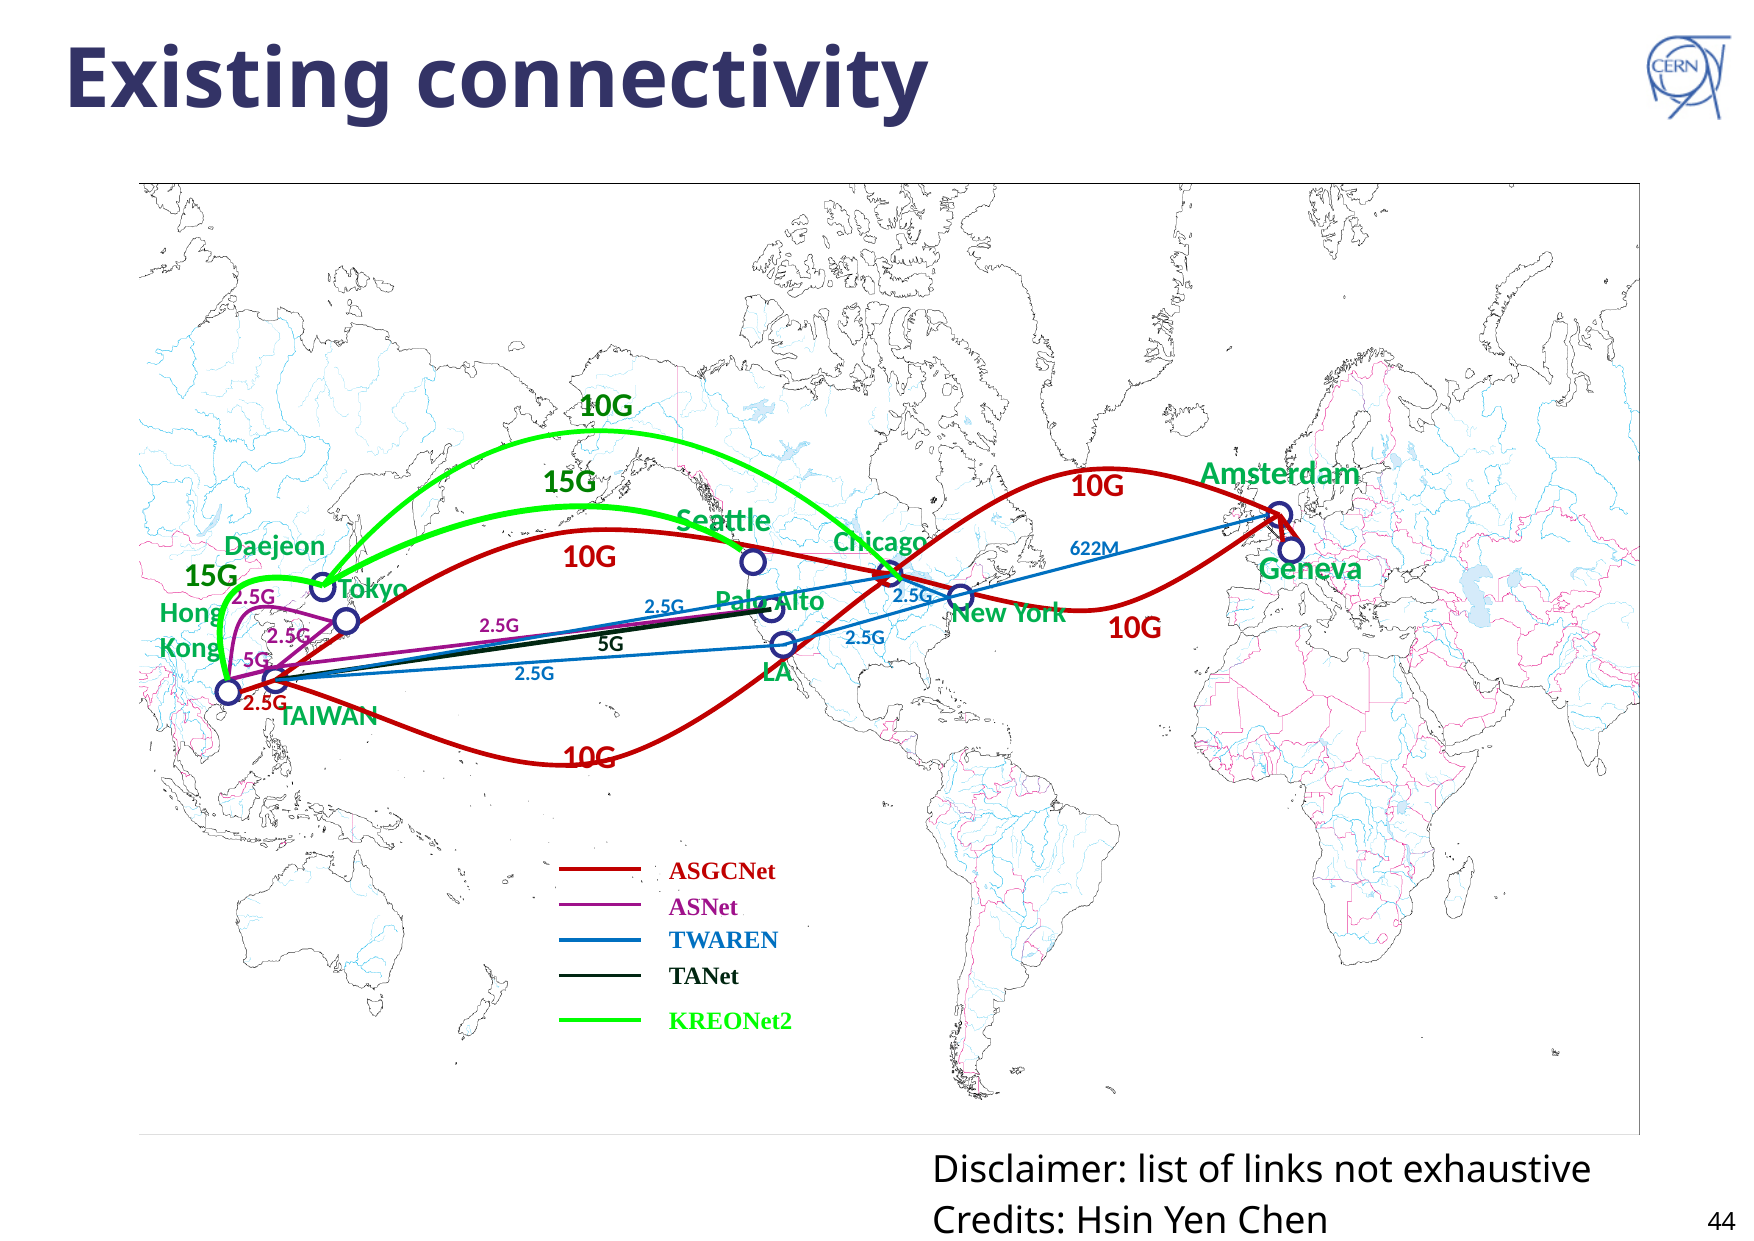

# Existing connectivity
10G
Amsterdam
15G
10G
Seattle
Chicago
Daejeon
10G
622M
Geneva
15G
2.5G
Tokyo
2.5G
Palo Alto
2.5G
Hong
Kong
2.5G
New York
10G
2.5G
2.5G
2.5G
5G
5G
LA
2.5G
2.5G
TAIWAN
10G
ASGCNet
ASNet
TWAREN
TANet
KREONet2
Disclaimer: list of links not exhaustive
Credits: Hsin Yen Chen
44